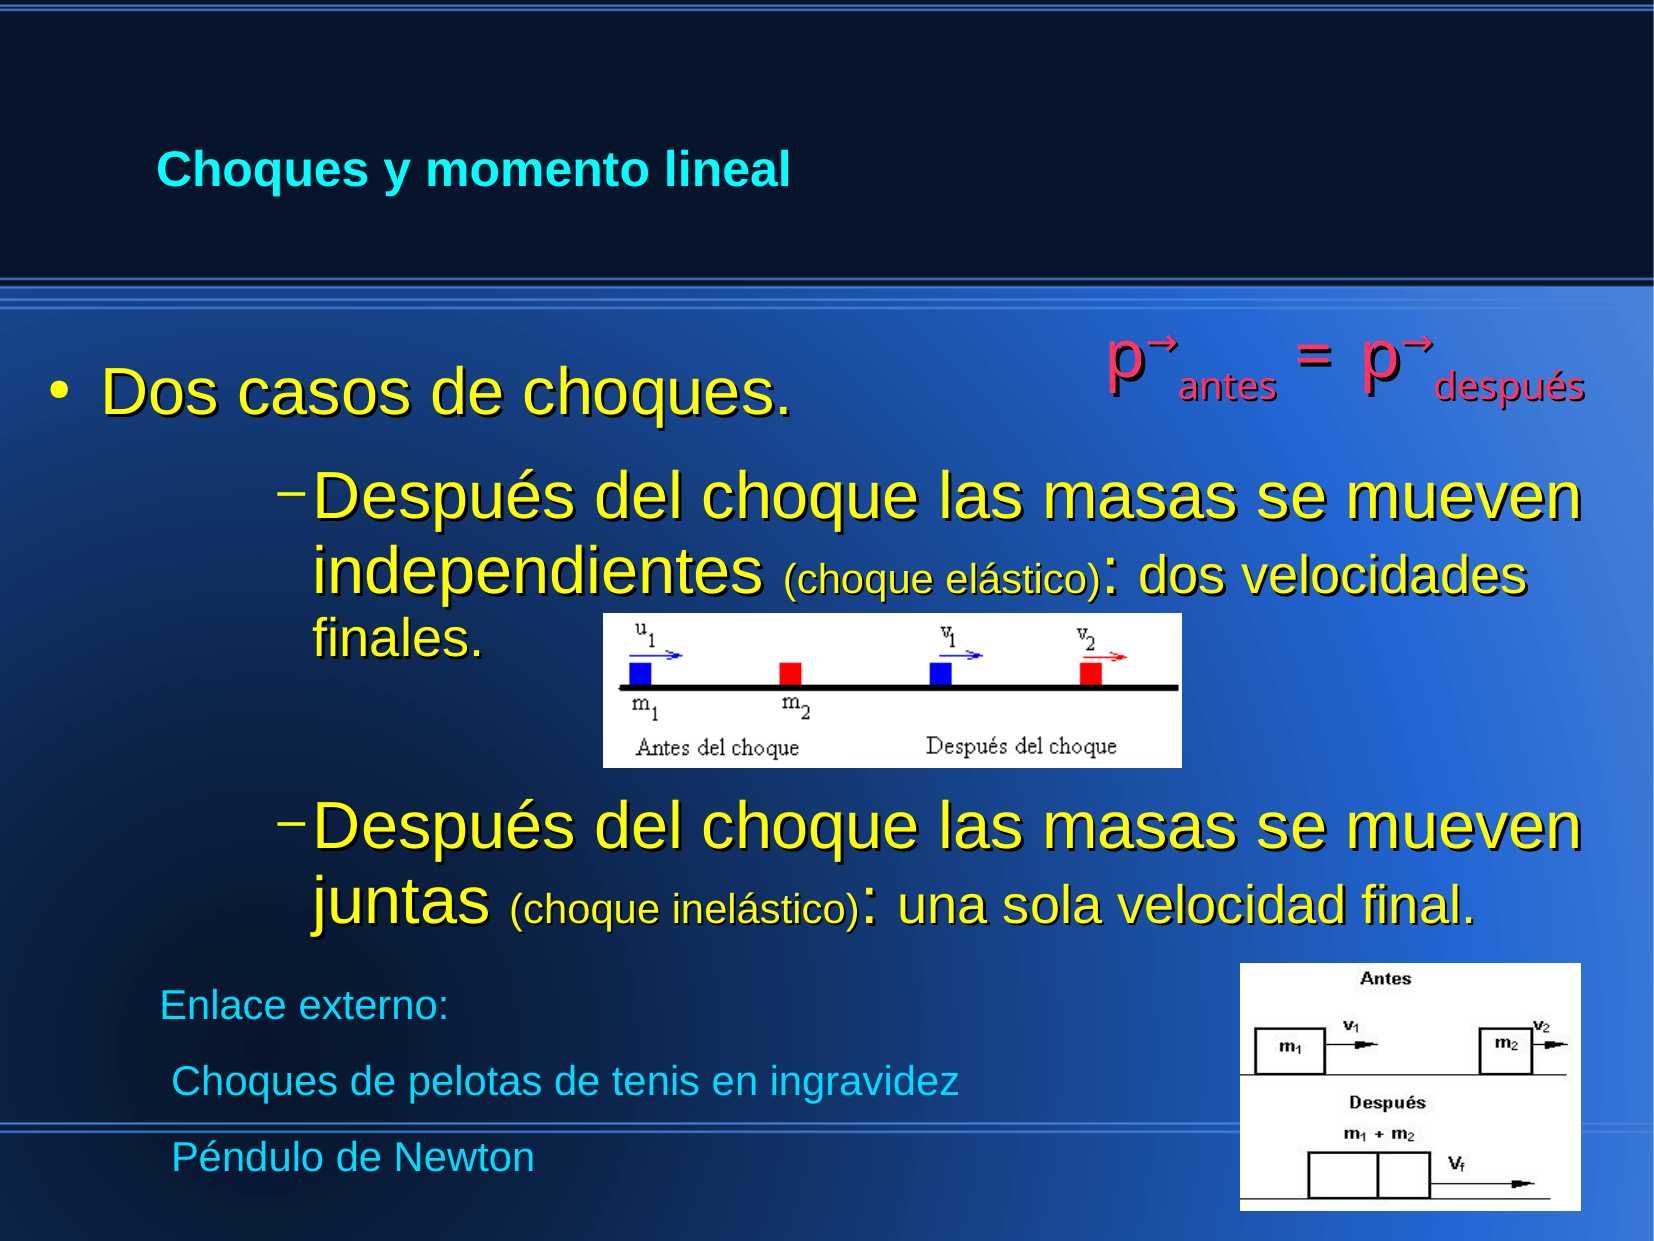

# Choques y momento lineal
p→antes = p→después
Dos casos de choques.
Después del choque las masas se mueven independientes (choque elástico): dos velocidades finales.
Después del choque las masas se mueven juntas (choque inelástico): una sola velocidad final.
Enlace externo:
 Choques de pelotas de tenis en ingravidez
 Péndulo de Newton